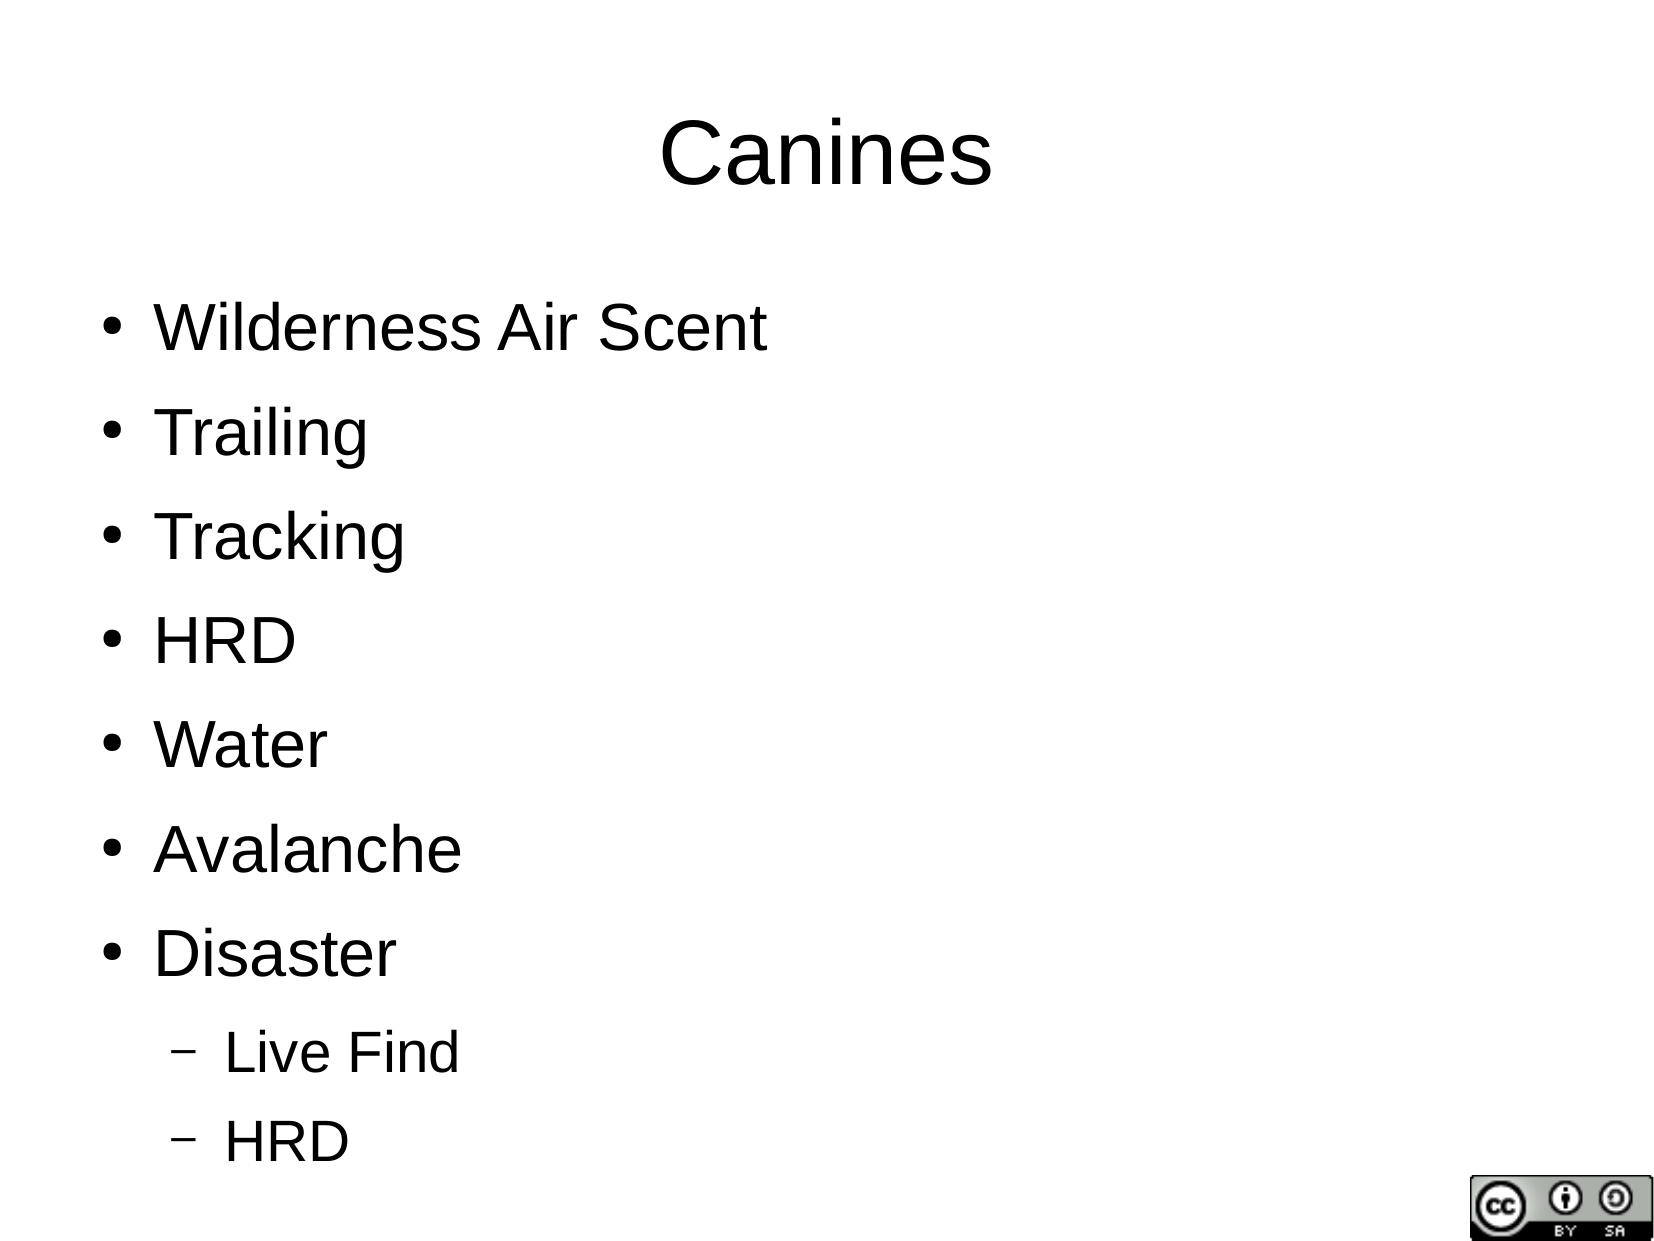

# Canines
Wilderness Air Scent
Trailing
Tracking
HRD
Water
Avalanche
Disaster
Live Find
HRD